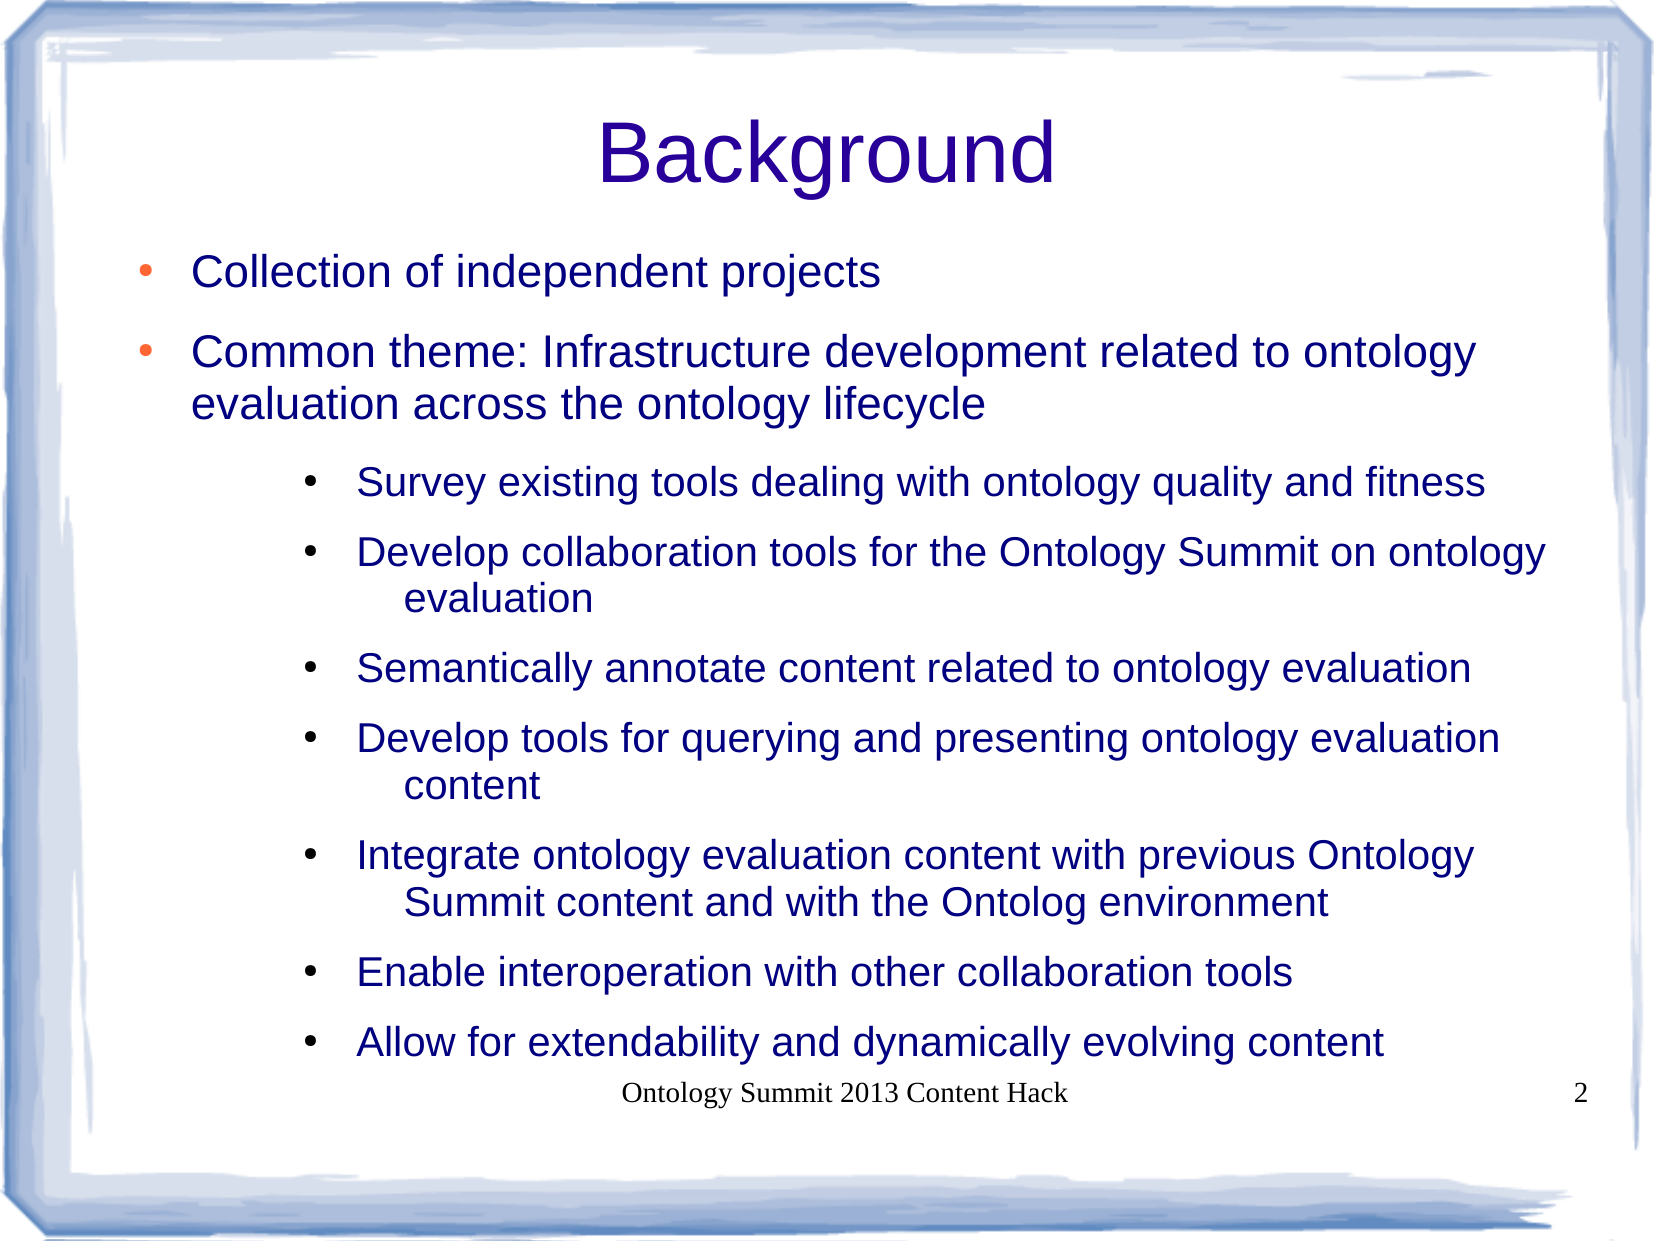

# Background
Collection of independent projects
Common theme: Infrastructure development related to ontology evaluation across the ontology lifecycle
Survey existing tools dealing with ontology quality and fitness
Develop collaboration tools for the Ontology Summit on ontology evaluation
Semantically annotate content related to ontology evaluation
Develop tools for querying and presenting ontology evaluation content
Integrate ontology evaluation content with previous Ontology Summit content and with the Ontolog environment
Enable interoperation with other collaboration tools
Allow for extendability and dynamically evolving content
Ontology Summit 2013 Content Hack
2